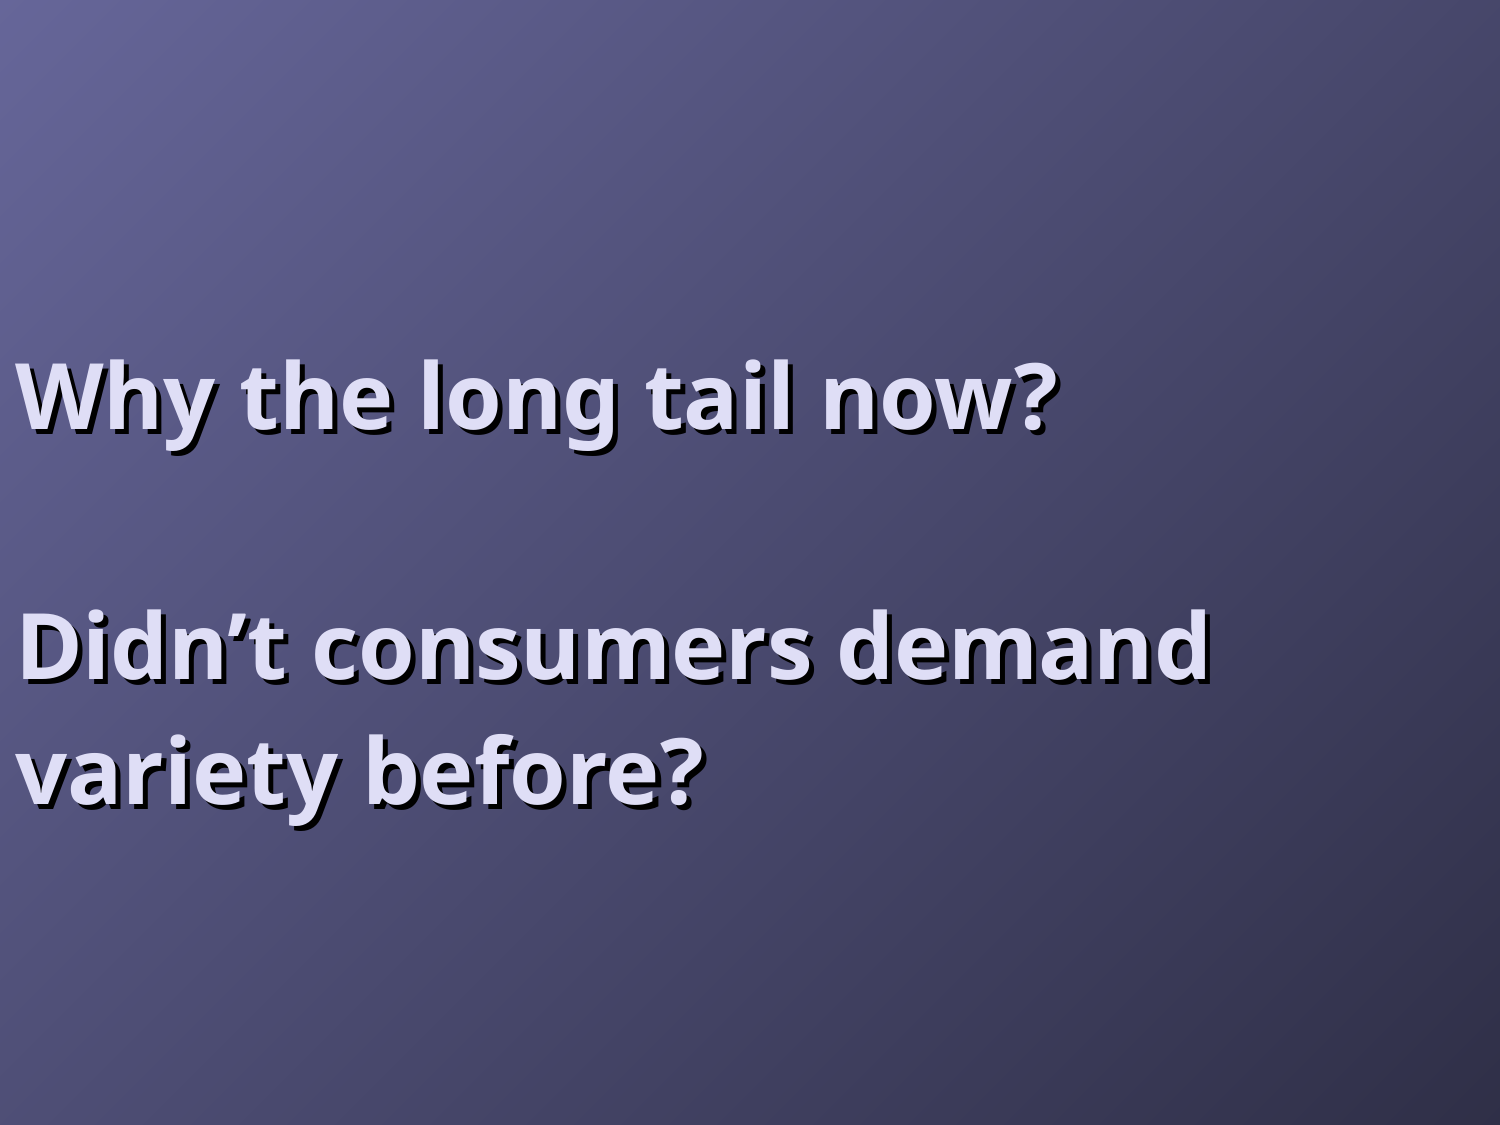

# Why the long tail now? Didn’t consumers demand variety before?